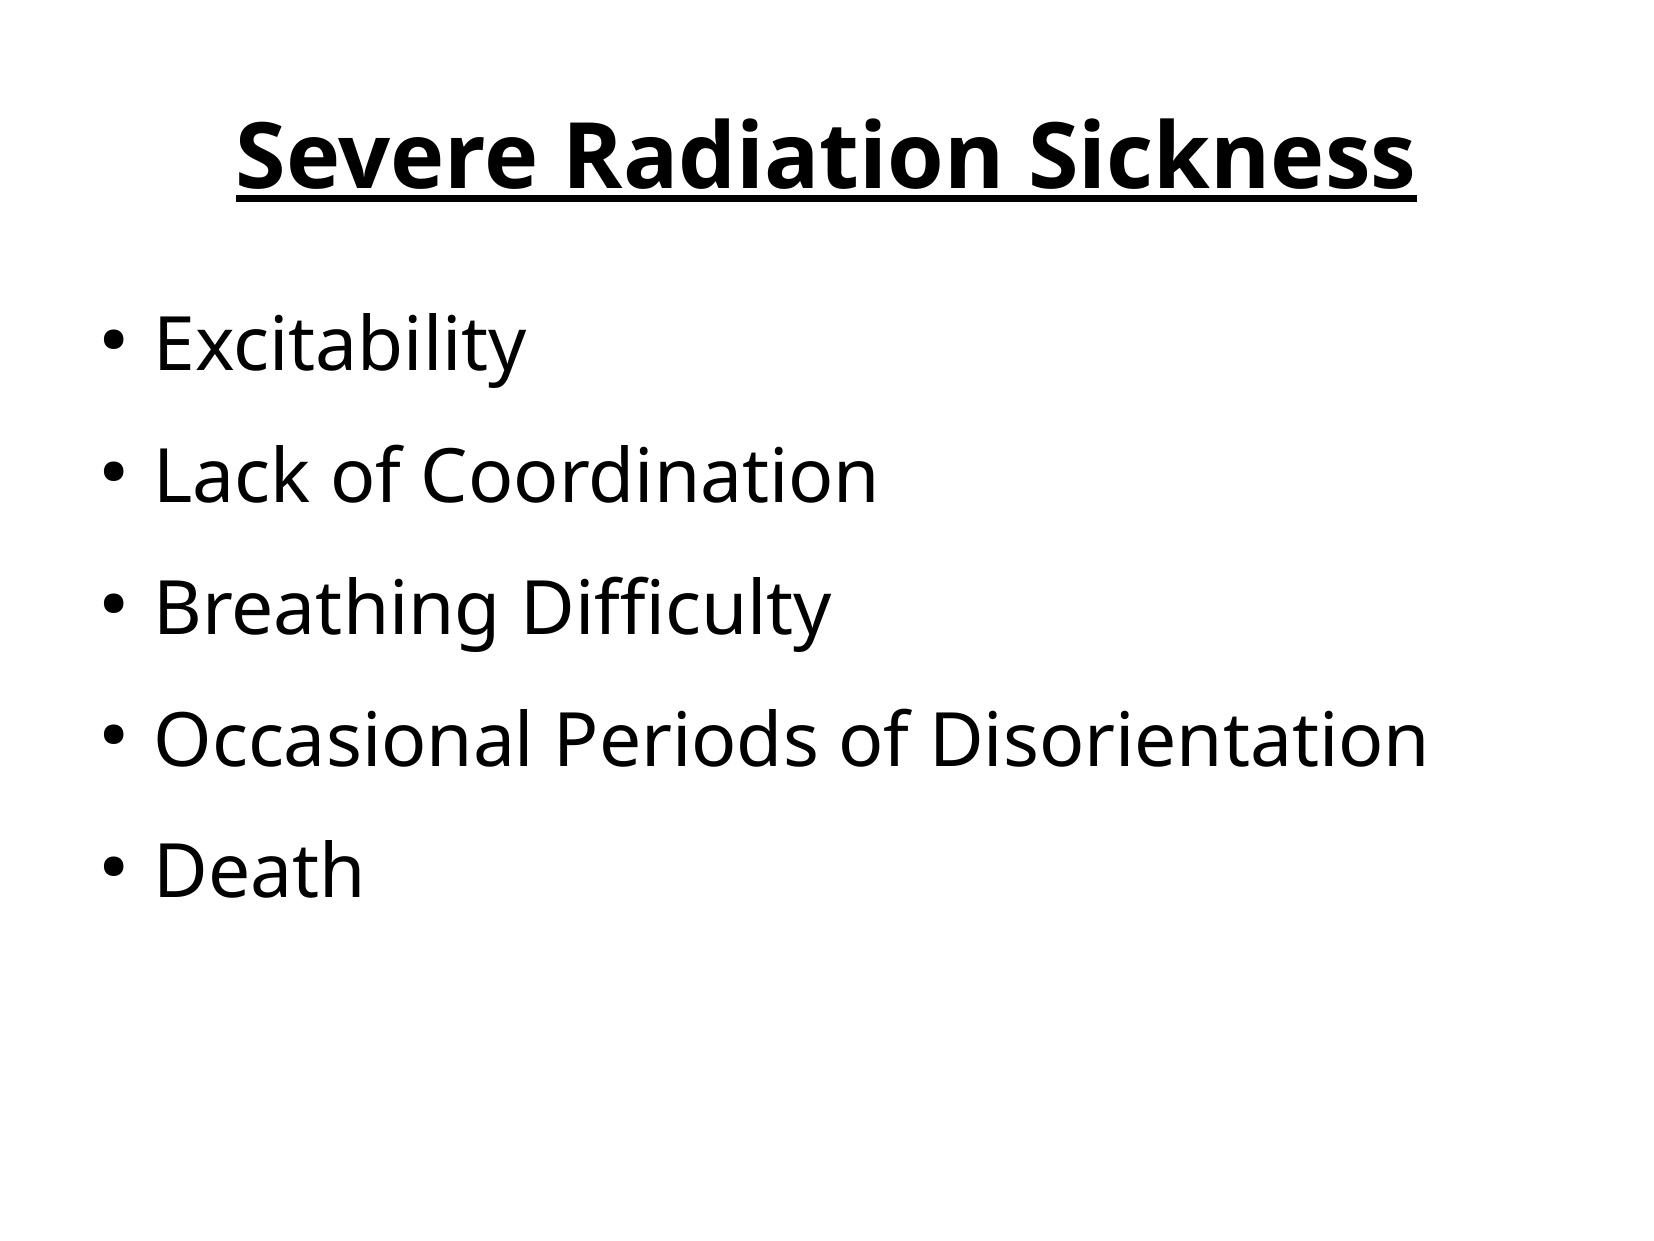

# Severe Radiation Sickness
Excitability
Lack of Coordination
Breathing Difficulty
Occasional Periods of Disorientation
Death